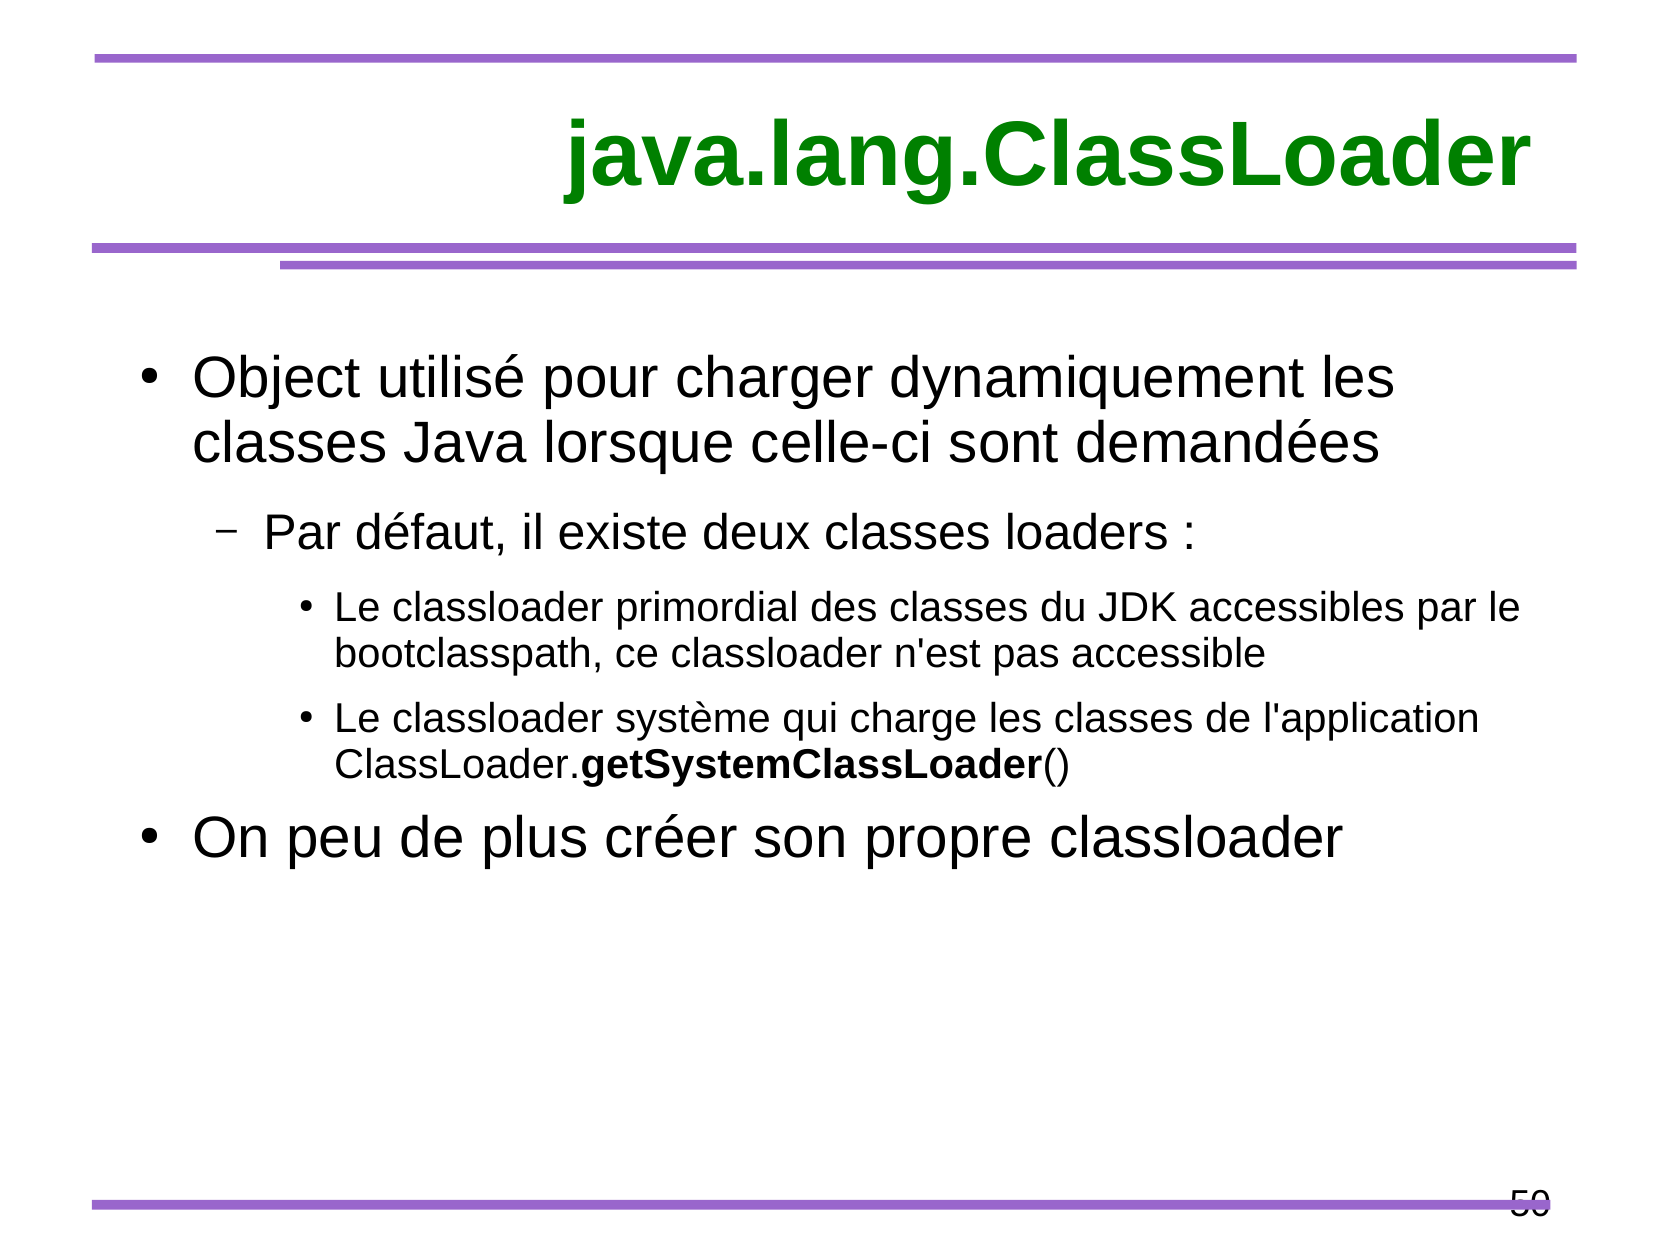

# java.lang.ClassLoader
Object utilisé pour charger dynamiquement les classes Java lorsque celle-ci sont demandées
Par défaut, il existe deux classes loaders :
Le classloader primordial des classes du JDK accessibles par le bootclasspath, ce classloader n'est pas accessible
Le classloader système qui charge les classes de l'application
ClassLoader.getSystemClassLoader()
On peu de plus créer son propre classloader